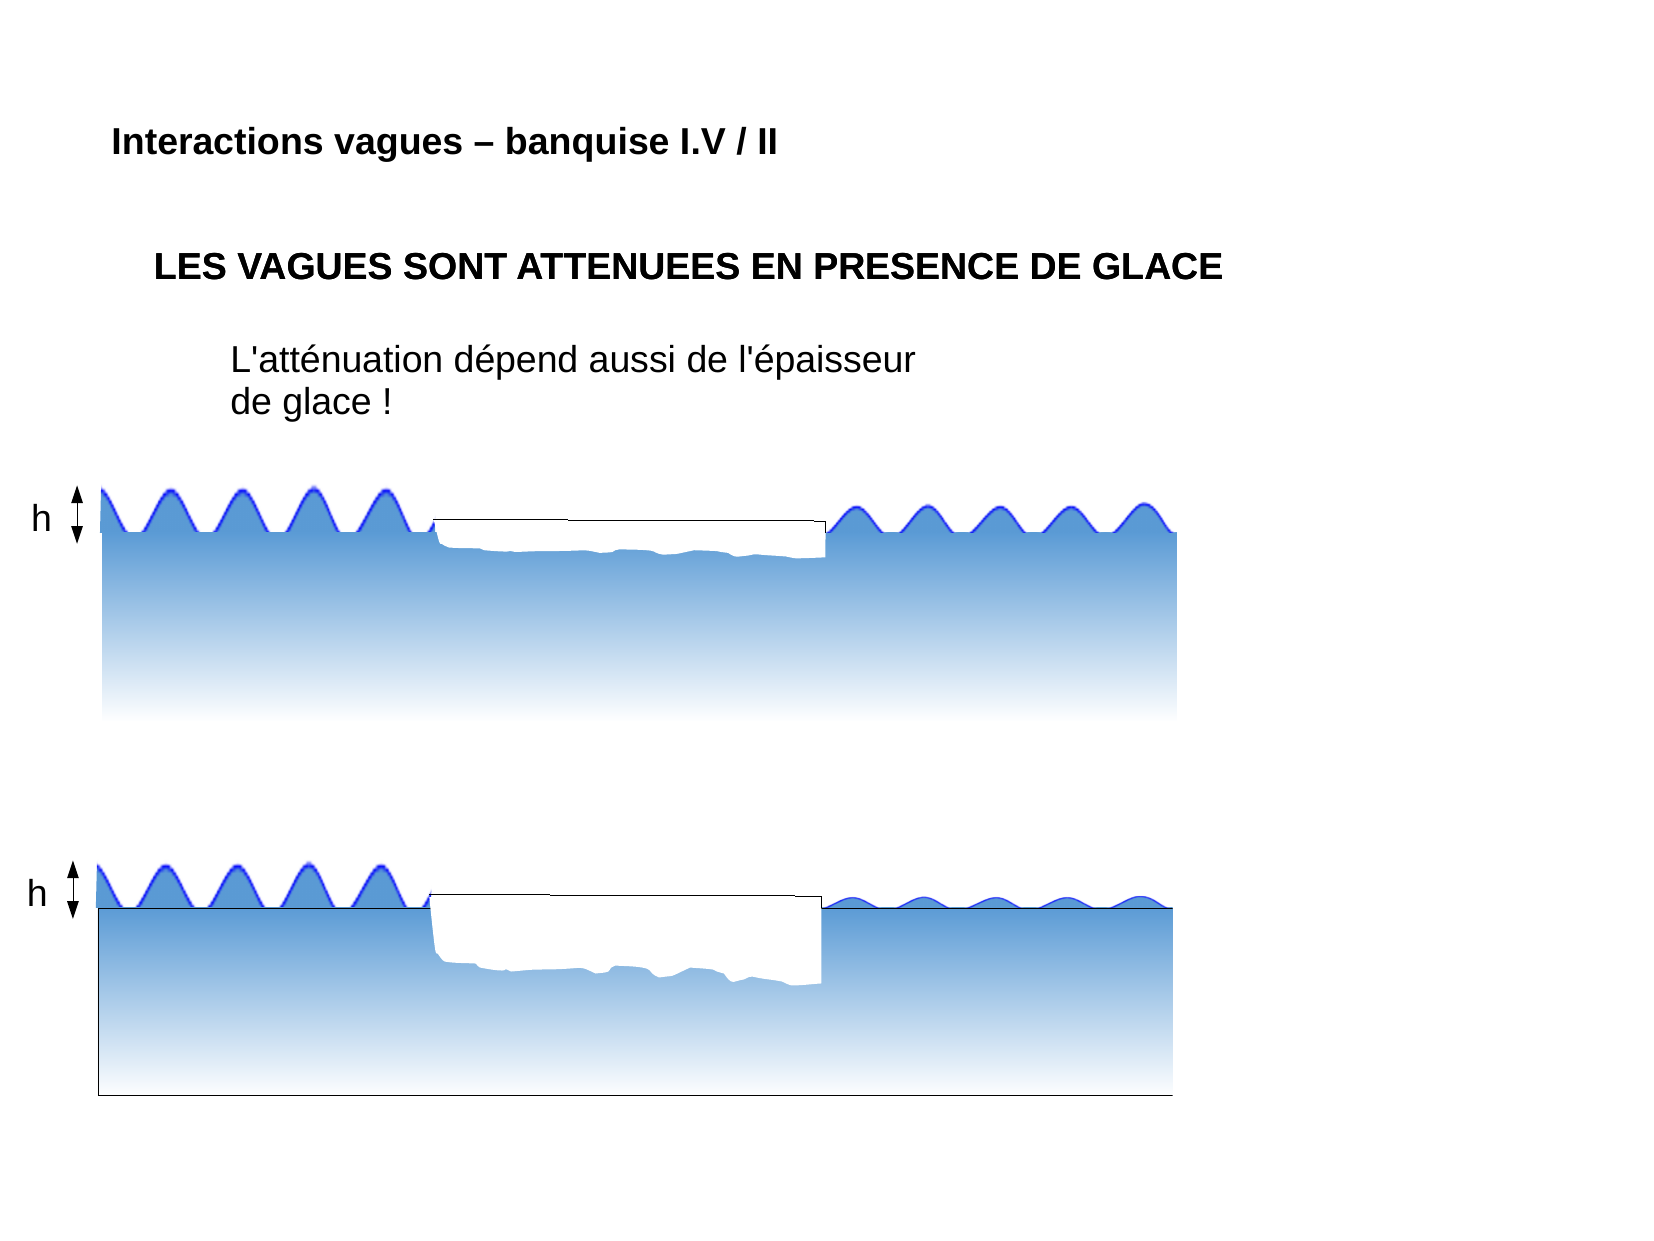

Interactions vagues – banquise I.V / II
LES VAGUES SONT ATTENUEES EN PRESENCE DE GLACE
LES VAGUES SONT ATTENUEES EN PRESENCE DE GLACE
L'atténuation dépend aussi de l'épaisseur de glace !
h
h